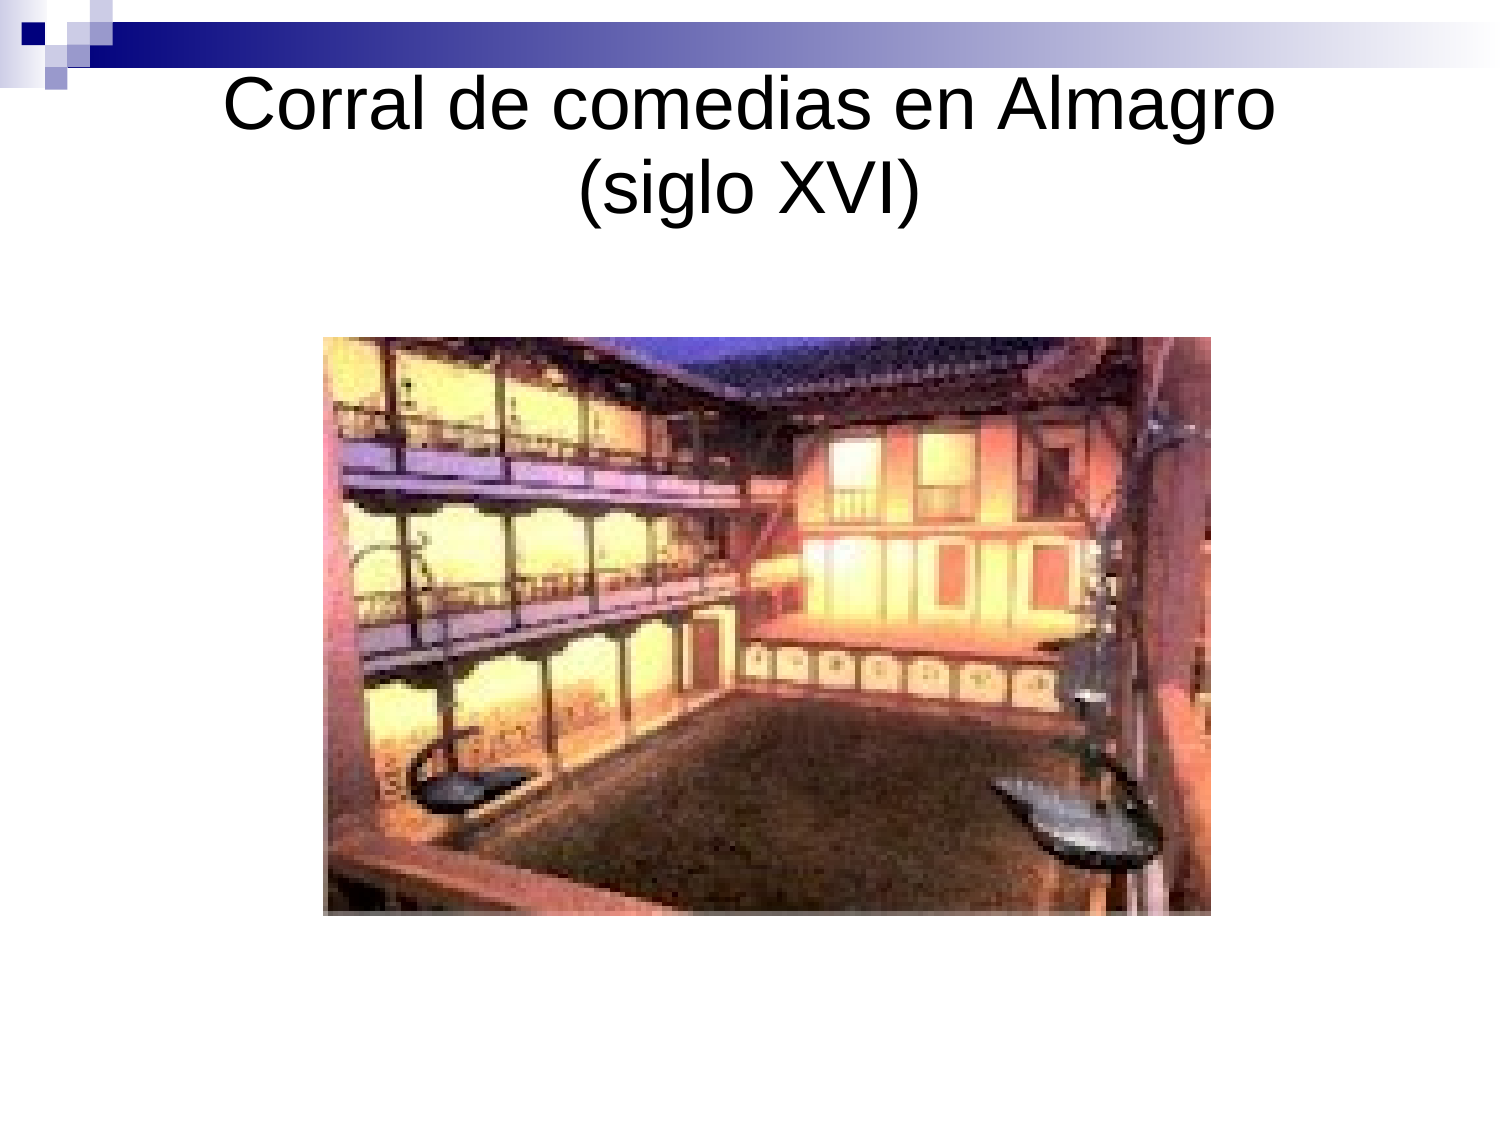

# Corral de comedias en Almagro (siglo XVI)